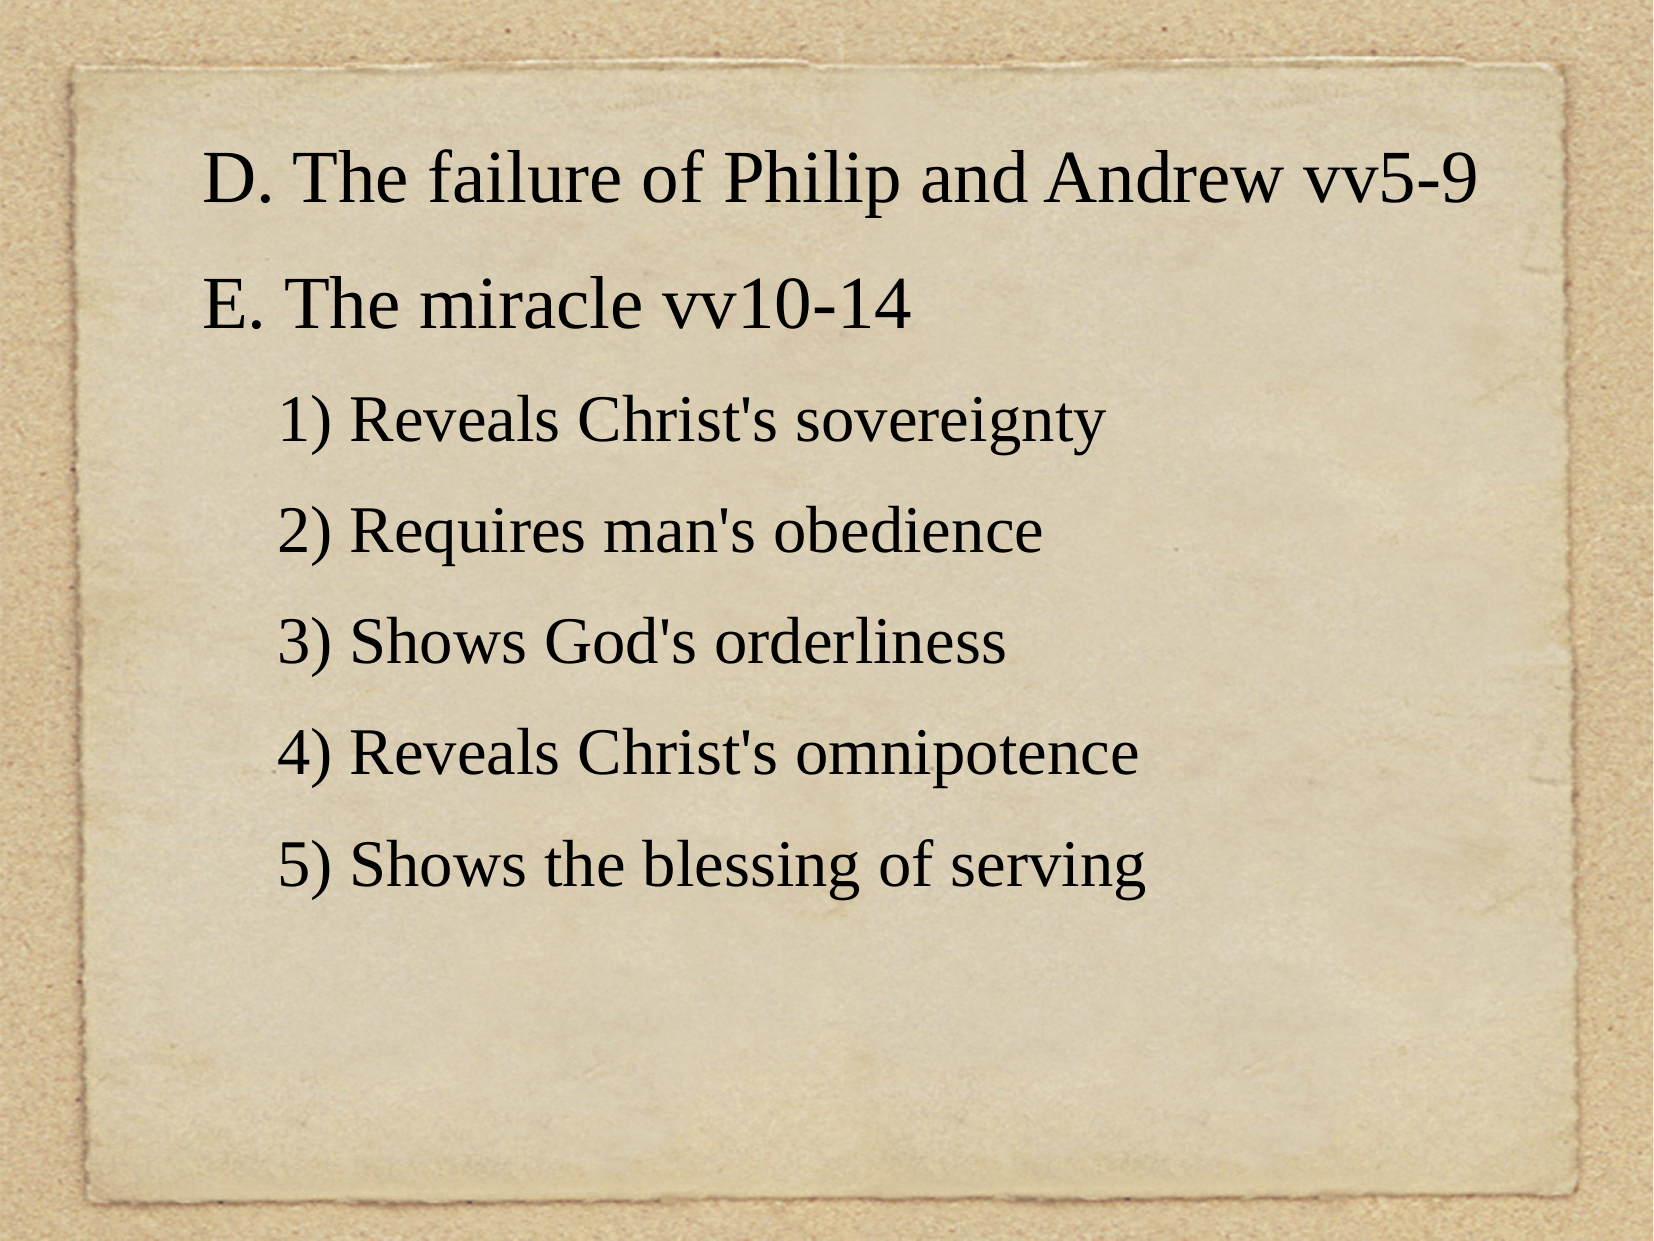

D. The failure of Philip and Andrew vv5-9
	E. The miracle vv10-14
		1) Reveals Christ's sovereignty
		2) Requires man's obedience
		3) Shows God's orderliness
		4) Reveals Christ's omnipotence
		5) Shows the blessing of serving